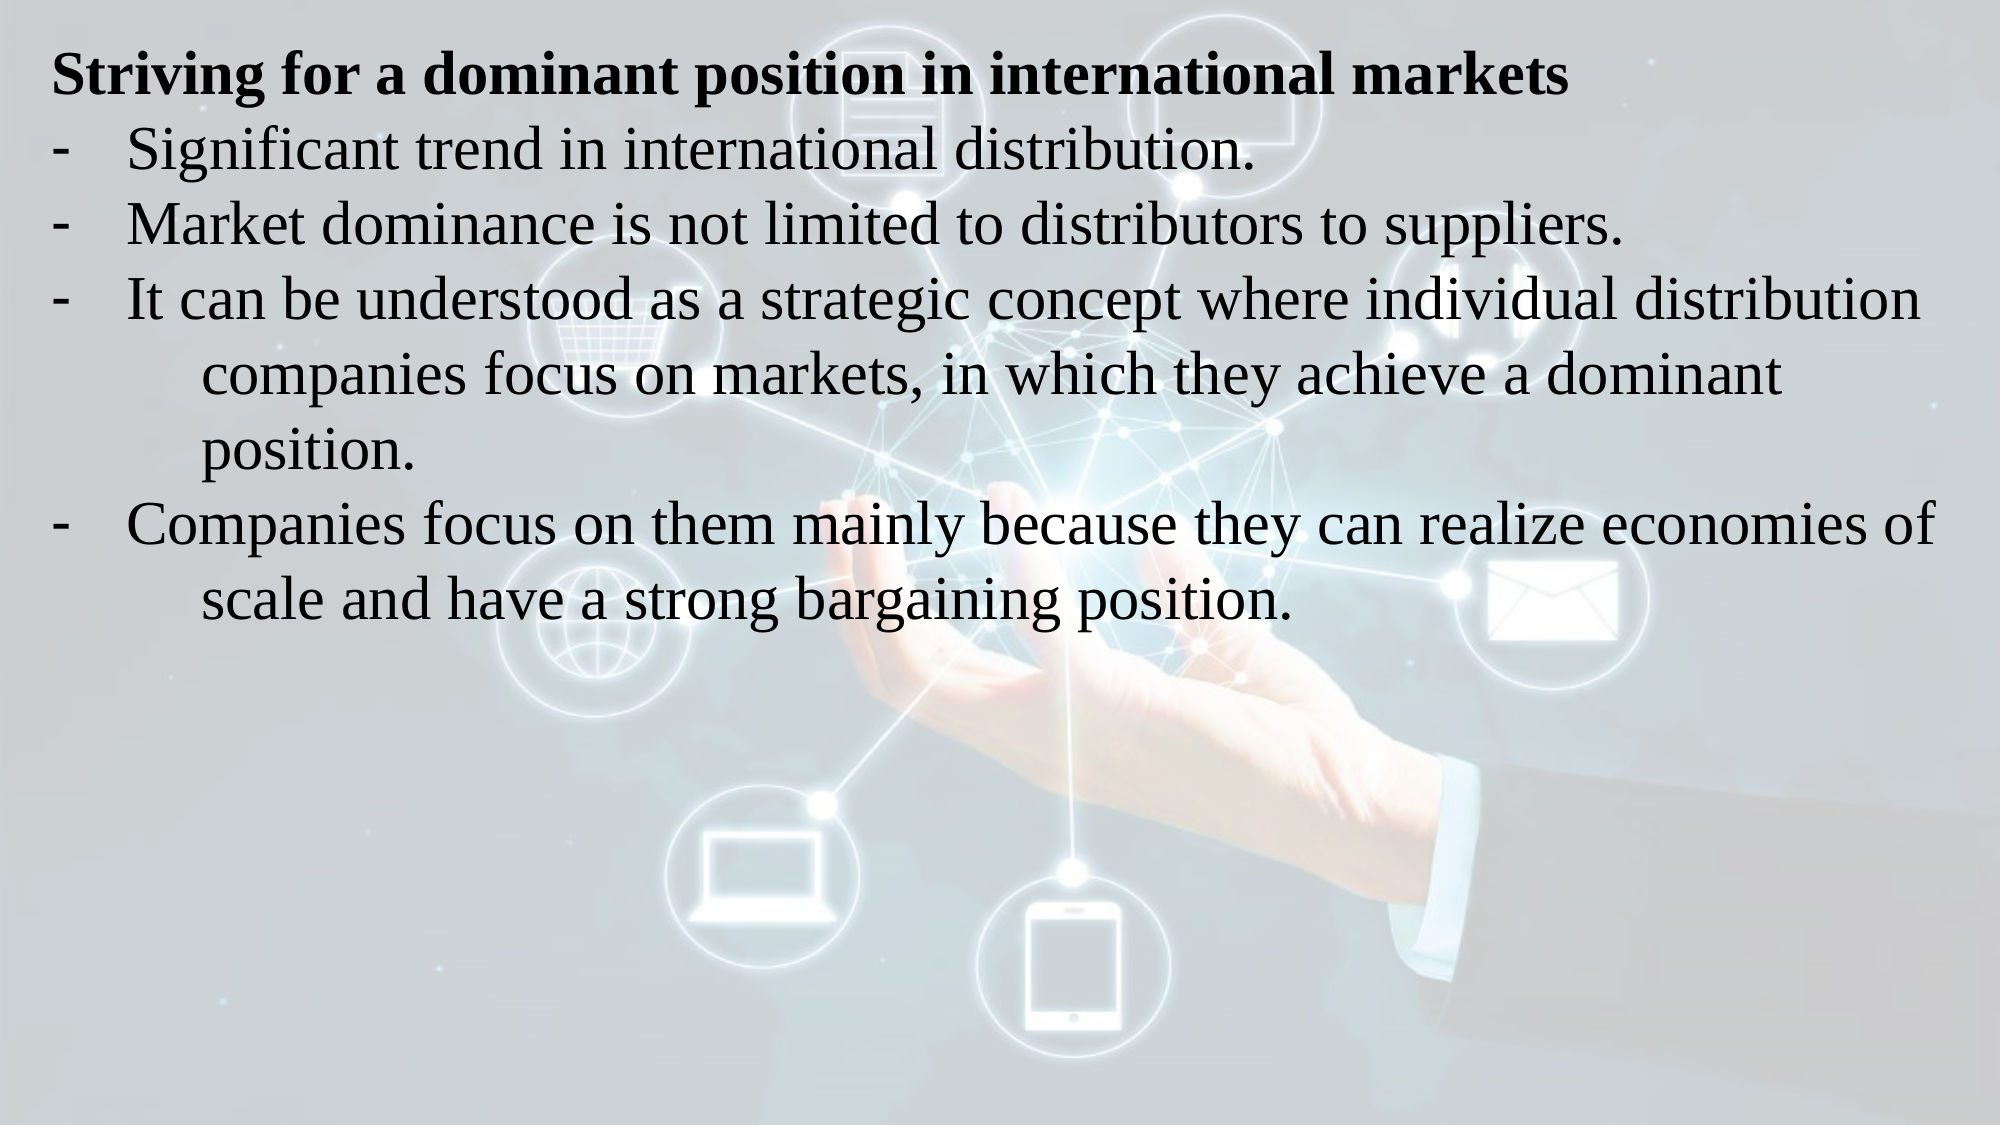

Striving for a dominant position in international markets
Significant trend in international distribution.
Market dominance is not limited to distributors to suppliers.
It can be understood as a strategic concept where individual distribution companies focus on markets, in which they achieve a dominant position.
Companies focus on them mainly because they can realize economies of scale and have a strong bargaining position.